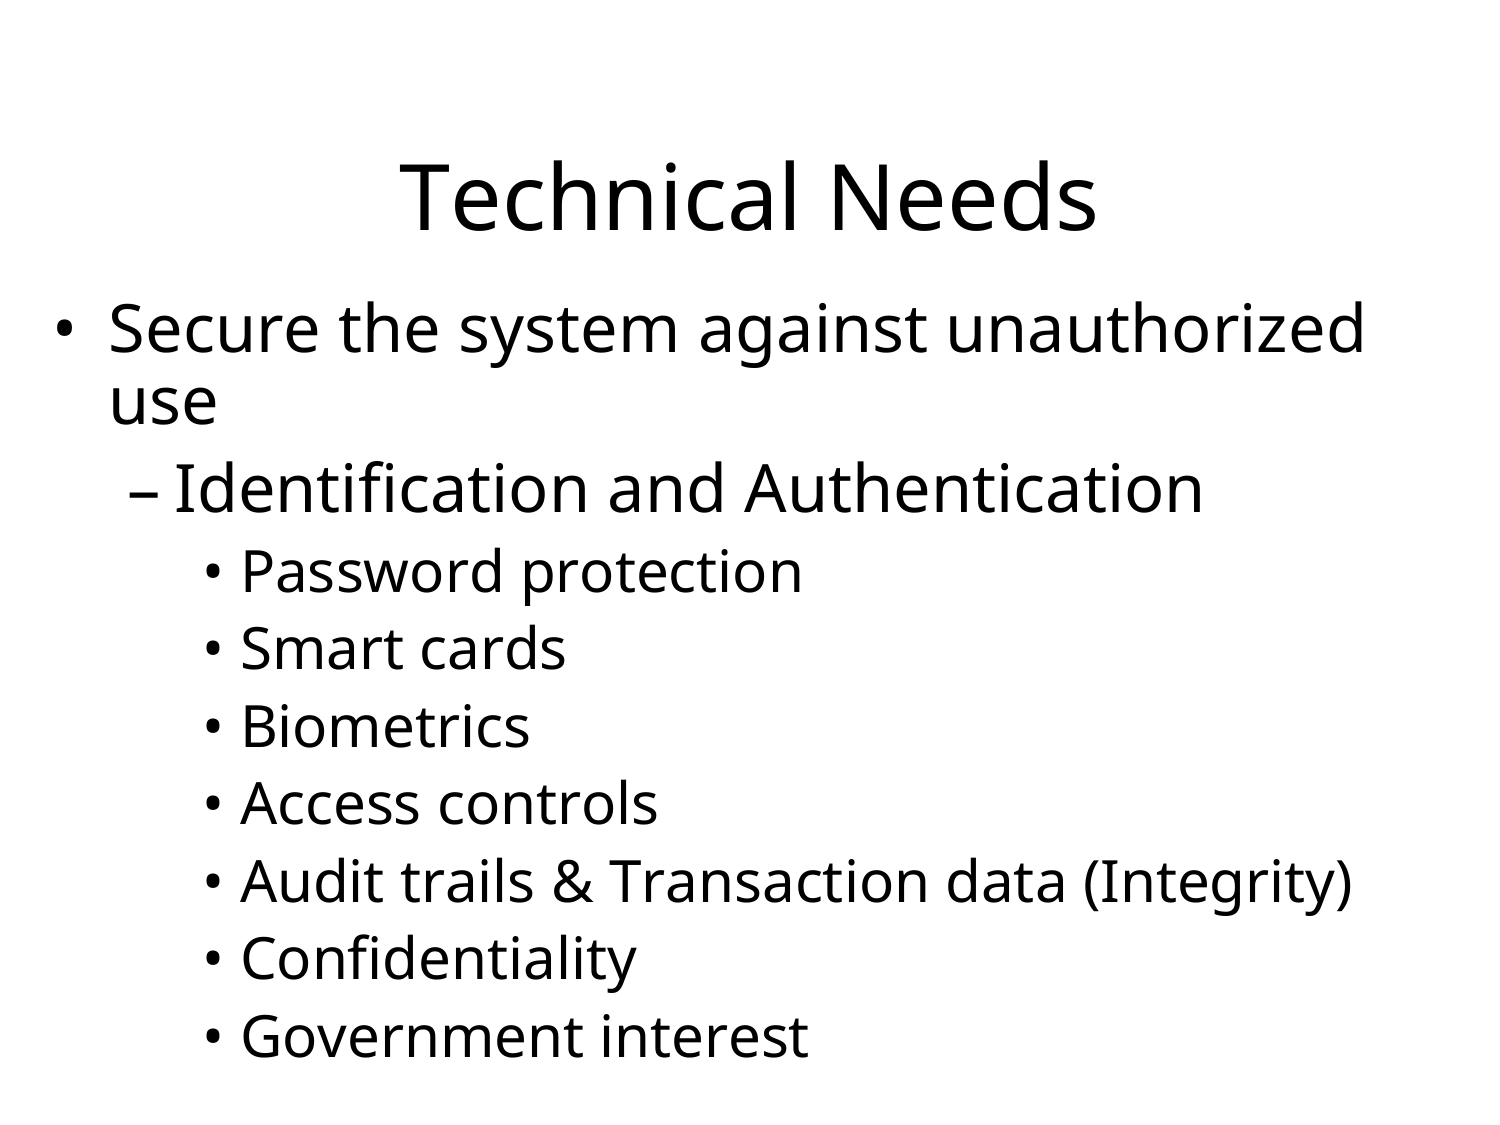

# Technical Needs
Secure the system against unauthorized use
Identification and Authentication
Password protection
Smart cards
Biometrics
Access controls
Audit trails & Transaction data (Integrity)
Confidentiality
Government interest